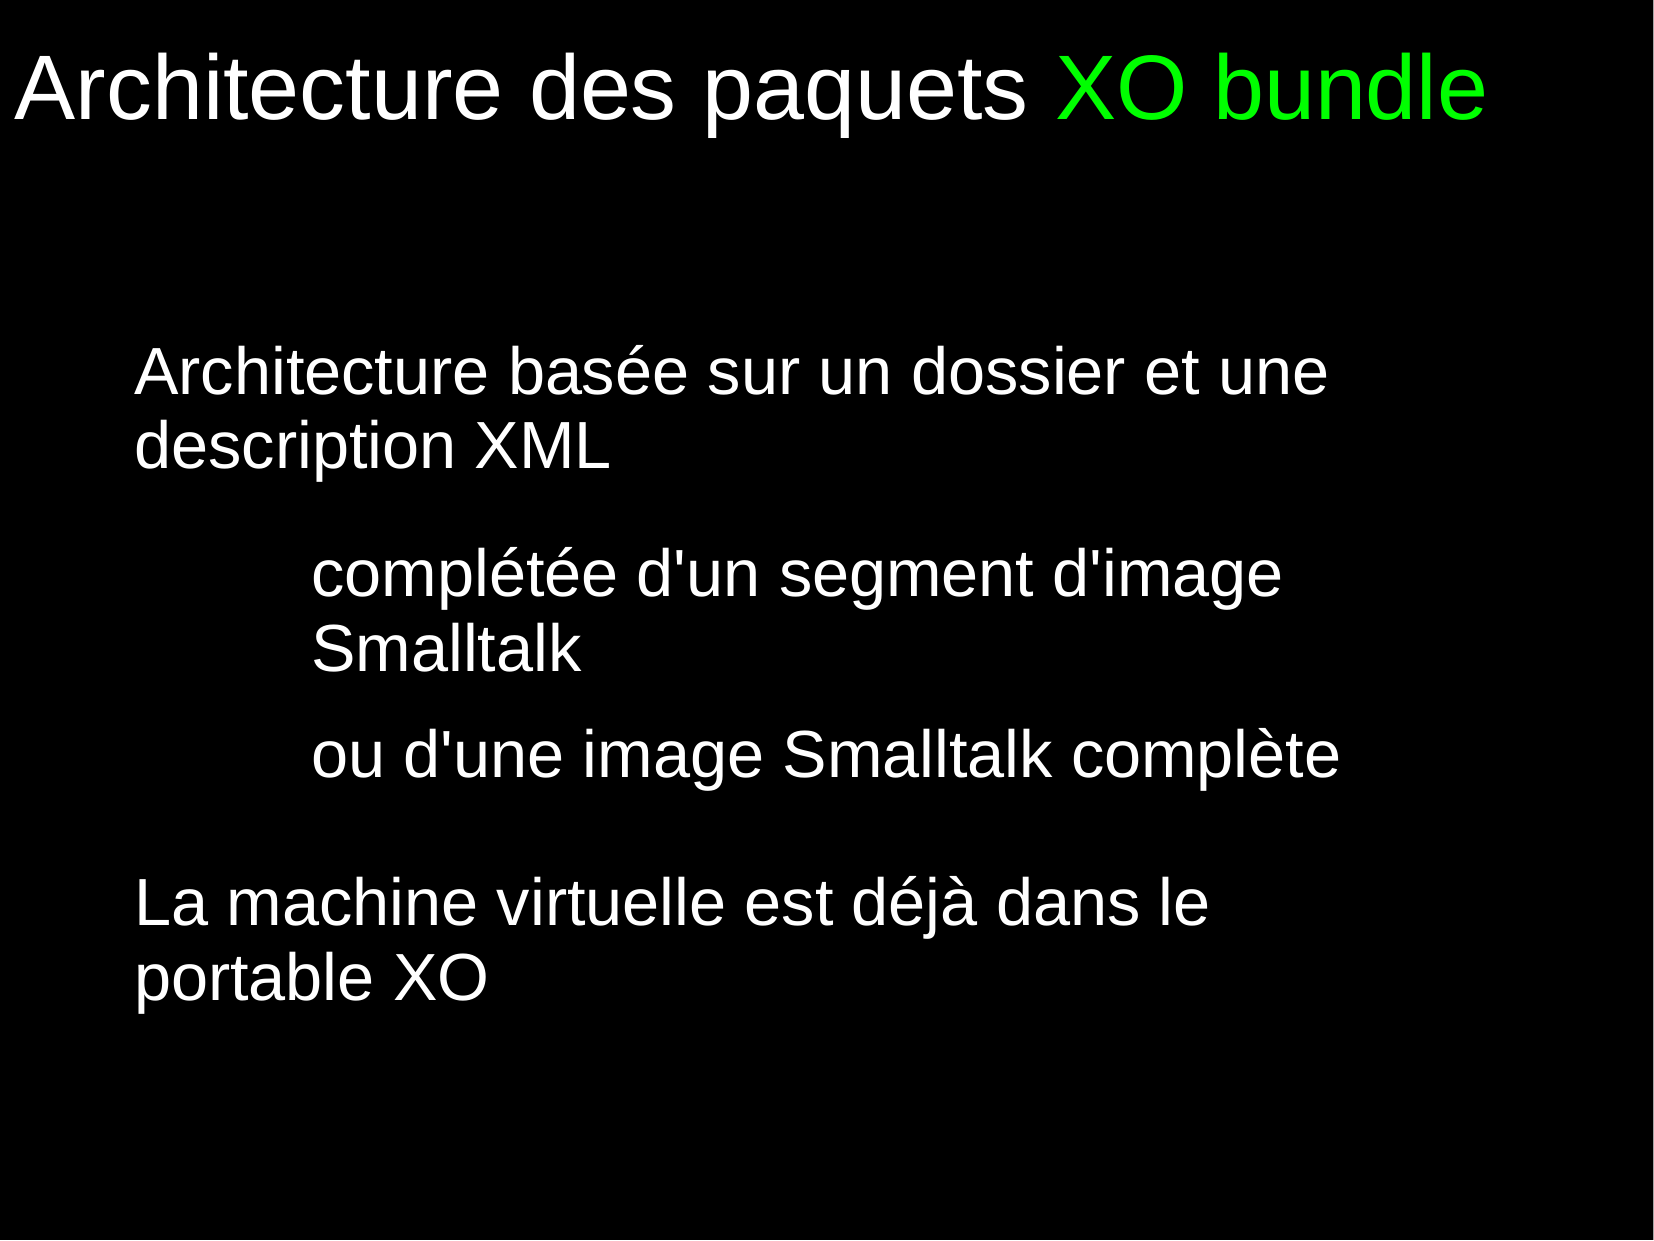

Architecture des paquets XO bundle
Architecture basée sur un dossier et une description XML
complétée d'un segment d'image Smalltalk
ou d'une image Smalltalk complète
La machine virtuelle est déjà dans le portable XO